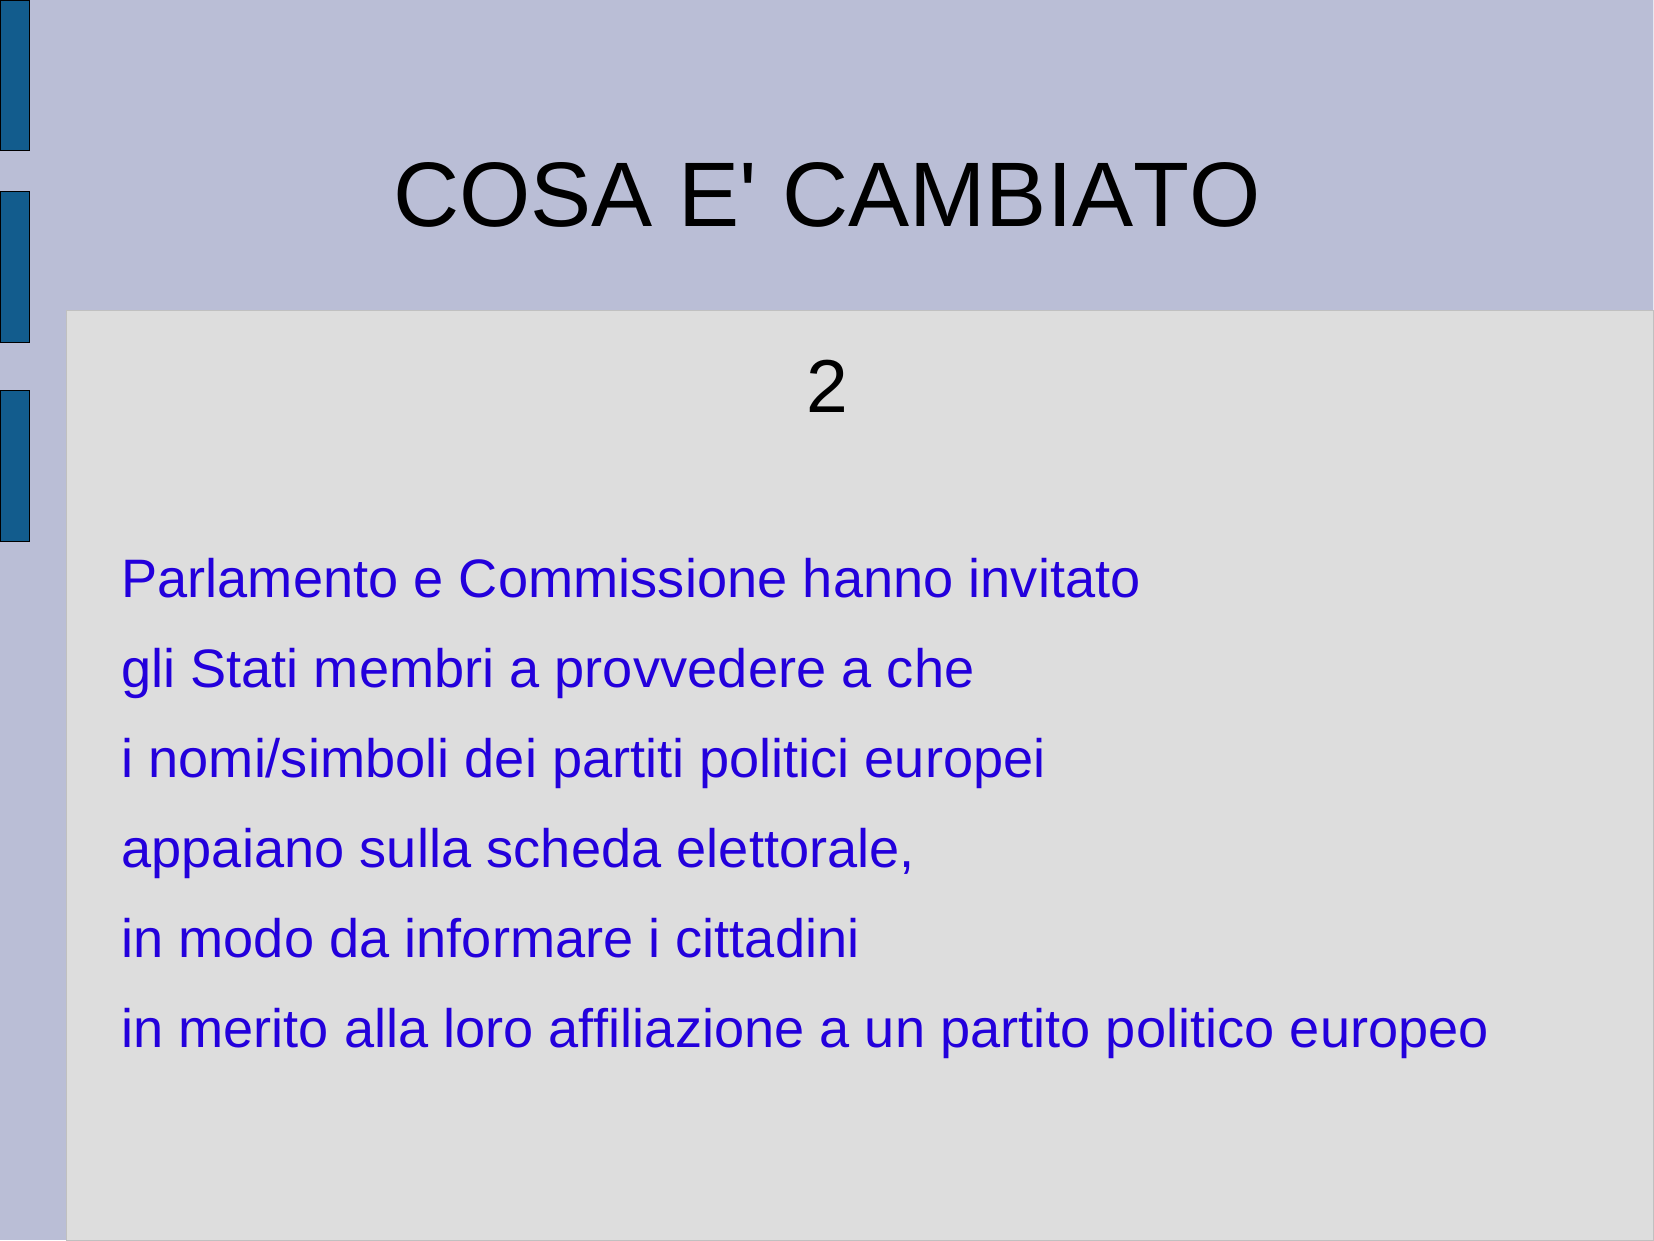

# COSA E' CAMBIATO
2
Parlamento e Commissione hanno invitato
gli Stati membri a provvedere a che
i nomi/simboli dei partiti politici europei
appaiano sulla scheda elettorale,
in modo da informare i cittadini
in merito alla loro affiliazione a un partito politico europeo